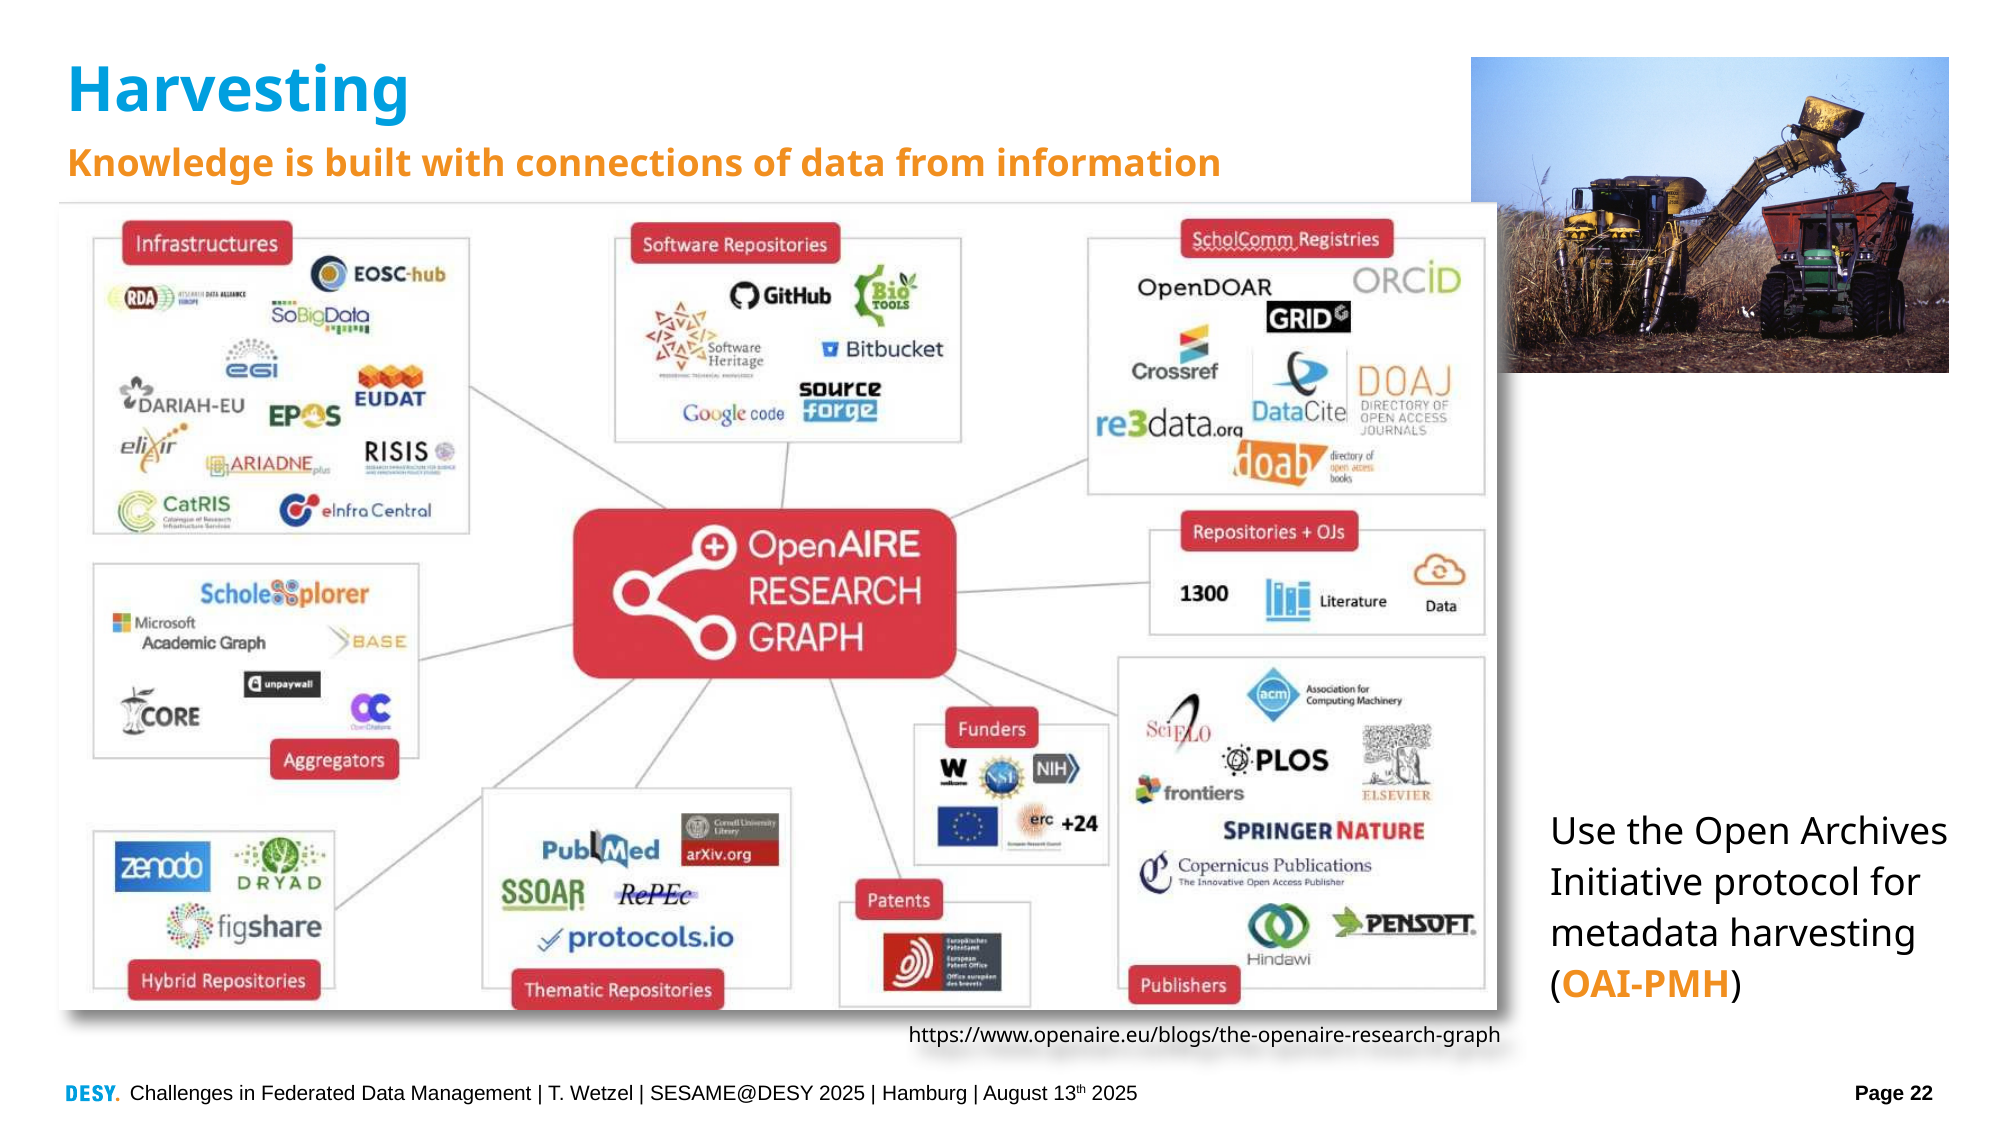

# Harvesting
Knowledge is built with connections of data from information
https://www.openaire.eu/blogs/the-openaire-research-graph
Use the Open Archives Initiative protocol for metadata harvesting
(OAI-PMH)